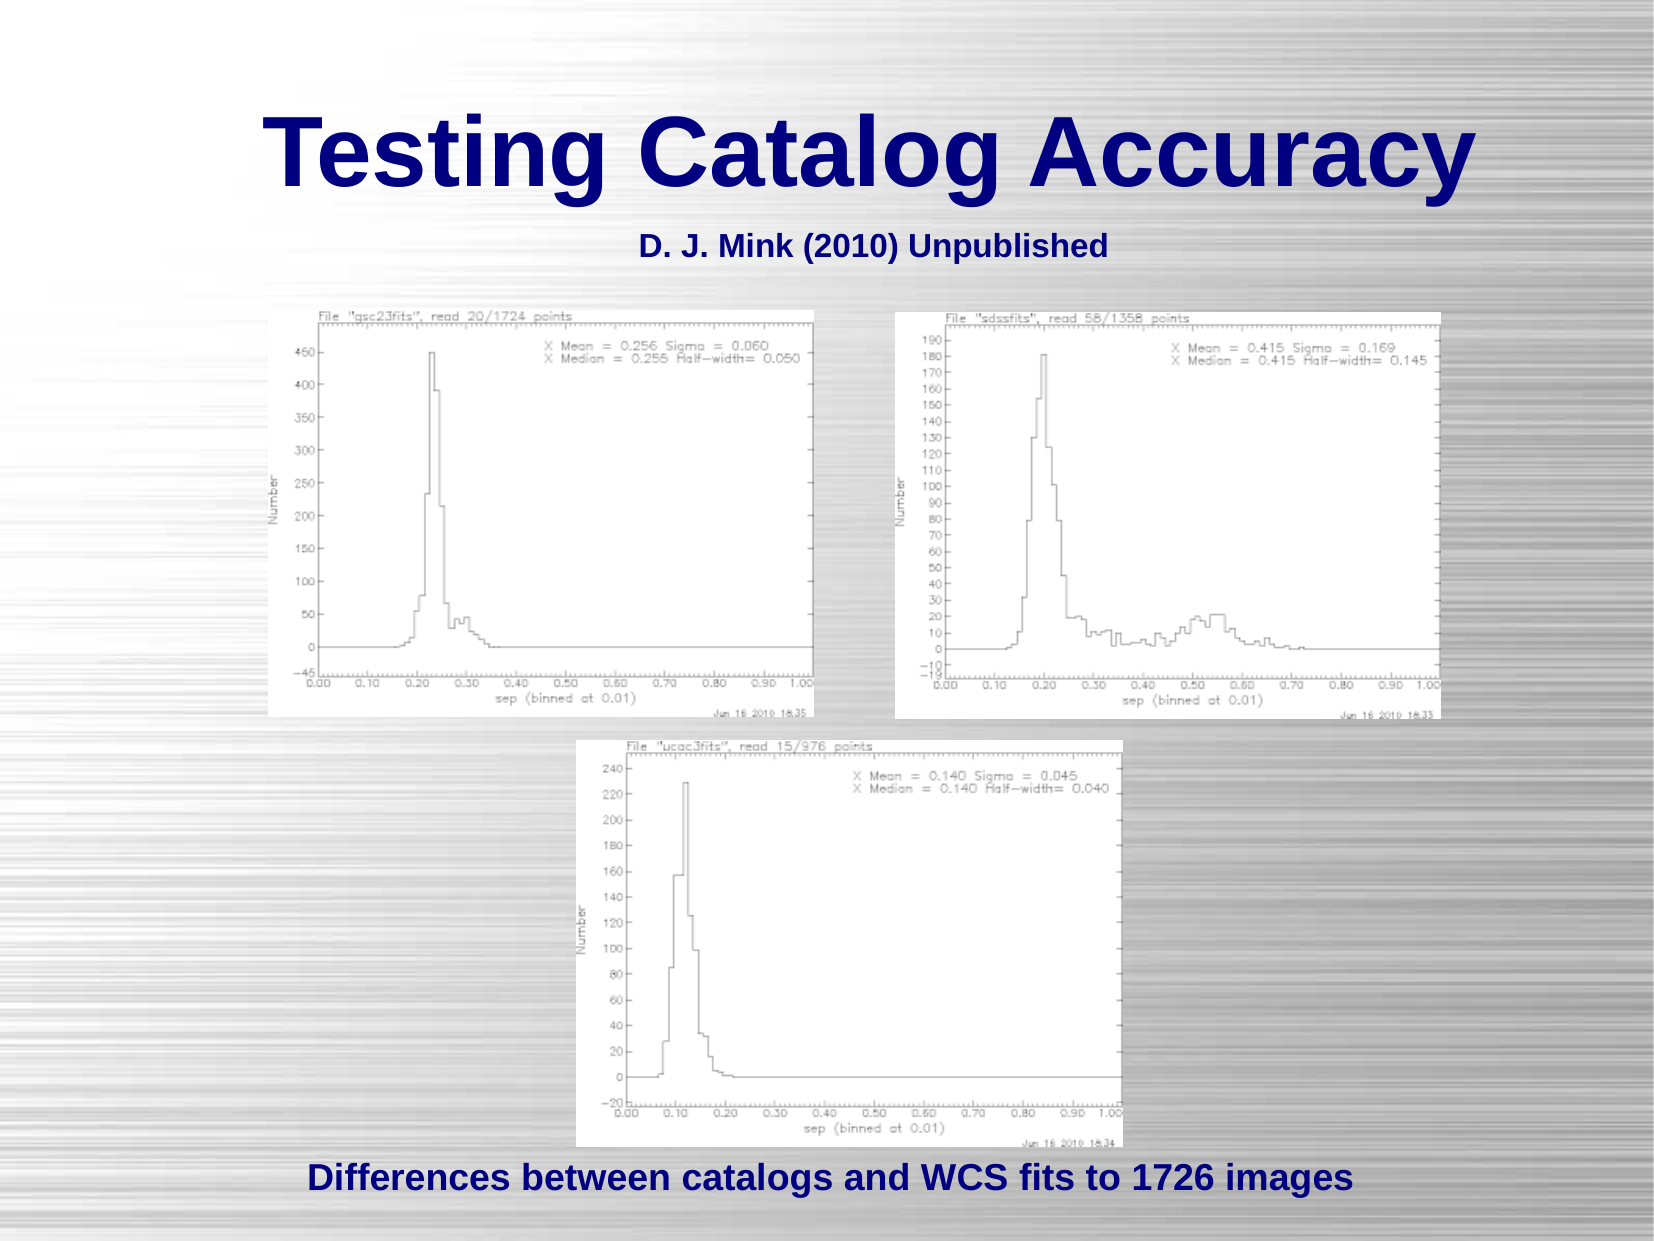

Testing Catalog Accuracy
D. J. Mink (2010) Unpublished
Differences between catalogs and WCS fits to 1726 images